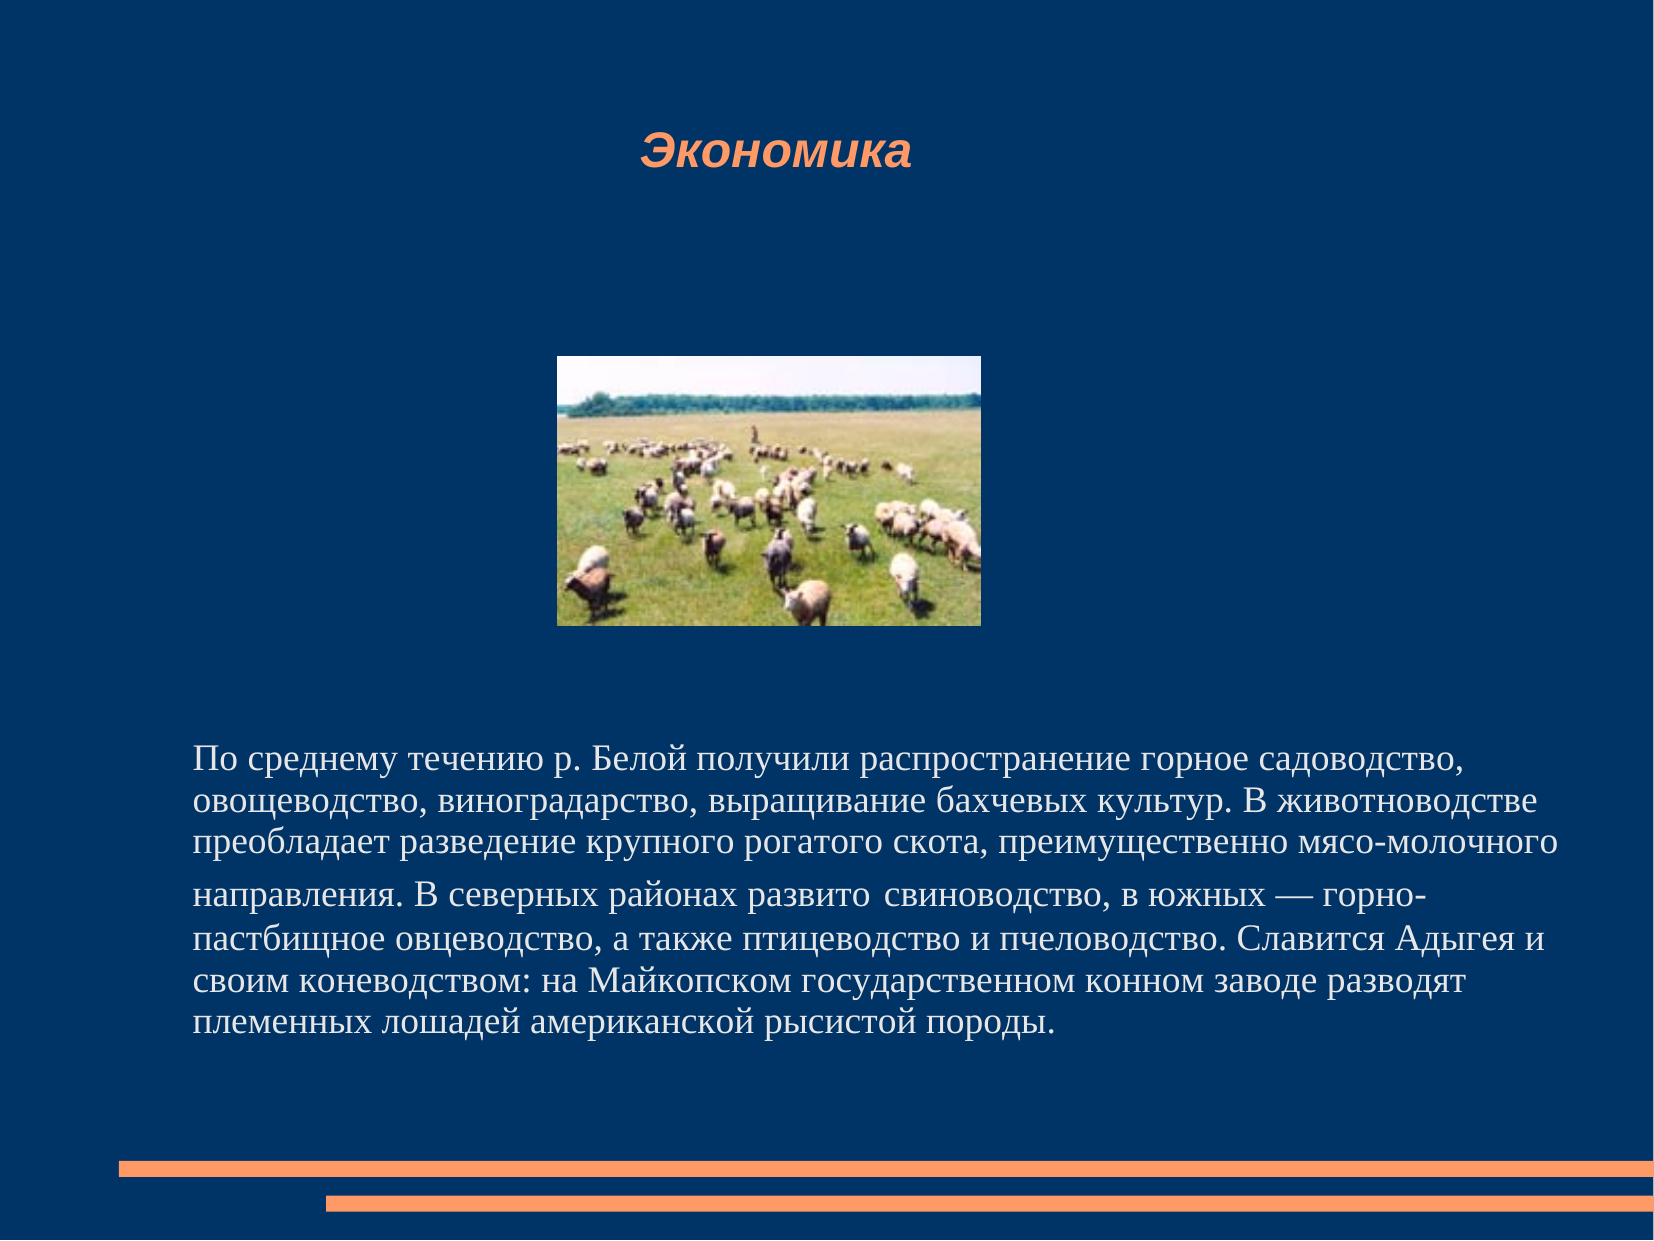

# Экономика
По среднему течению р. Белой получили распространение горное садоводство, овощеводство, виноградарство, выращивание бахчевых культур. В животноводстве преобладает разведение крупного рогатого скота, преимущественно мясо-молочного направления. В северных районах развито свиноводство, в южных — горно-пастбищное овцеводство, а также птицеводство и пчеловодство. Славится Адыгея и своим коневодством: на Майкопском государственном конном заводе разводят племенных лошадей американской рысистой породы.